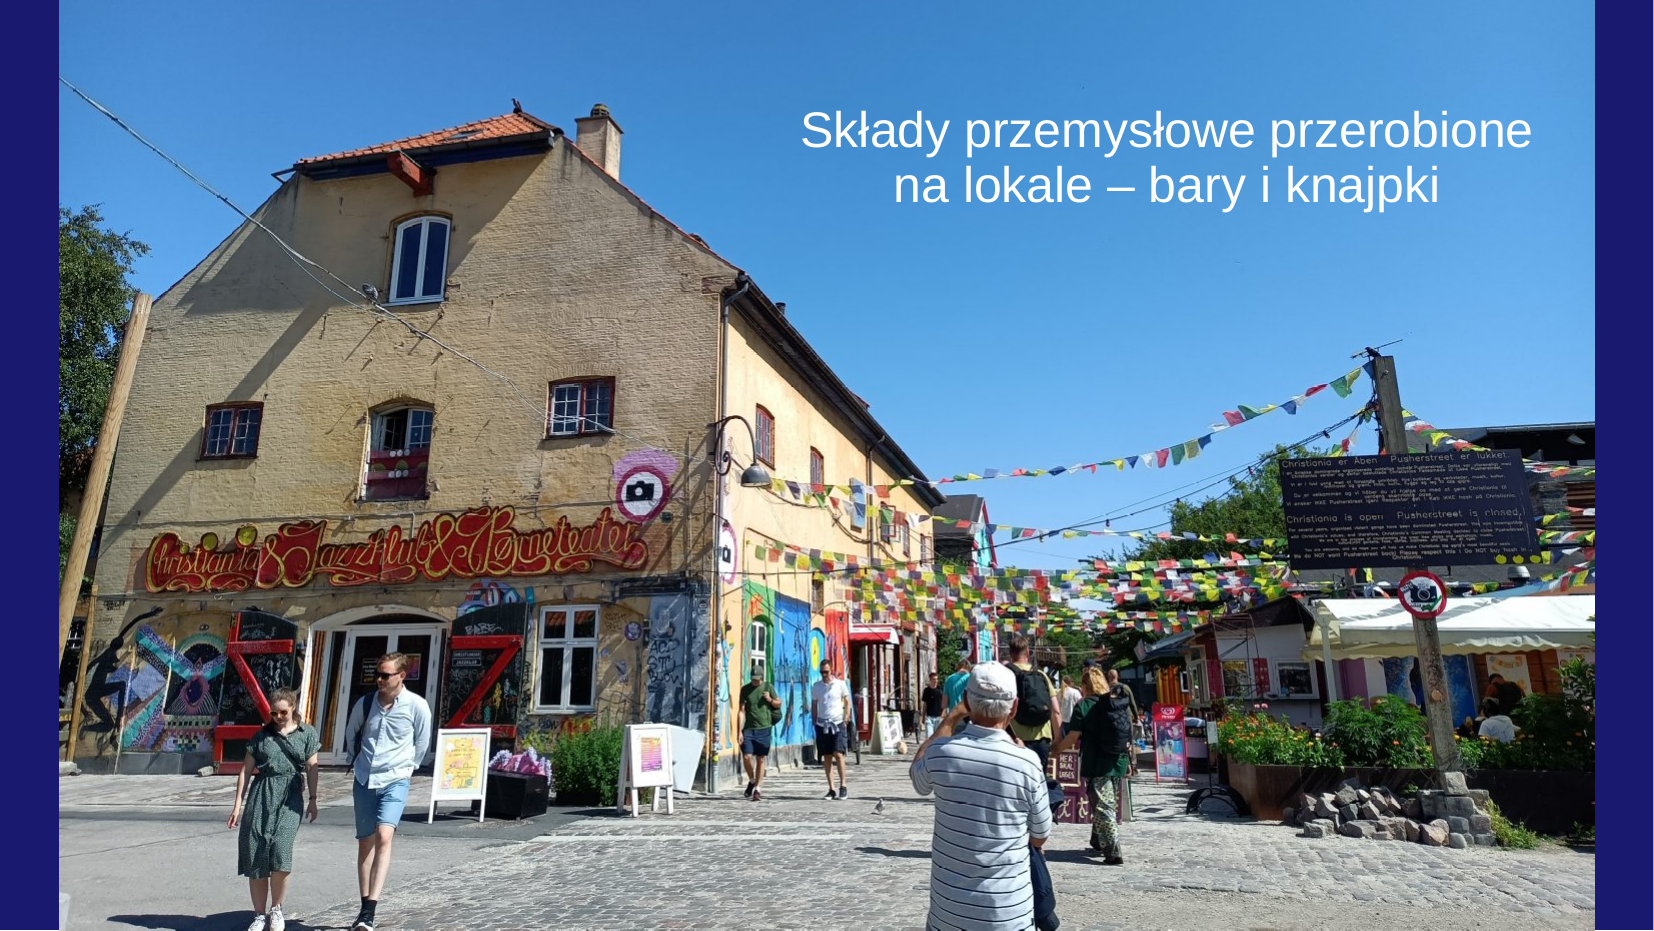

#
Składy przemysłowe przerobione
 na lokale – bary i knajpki